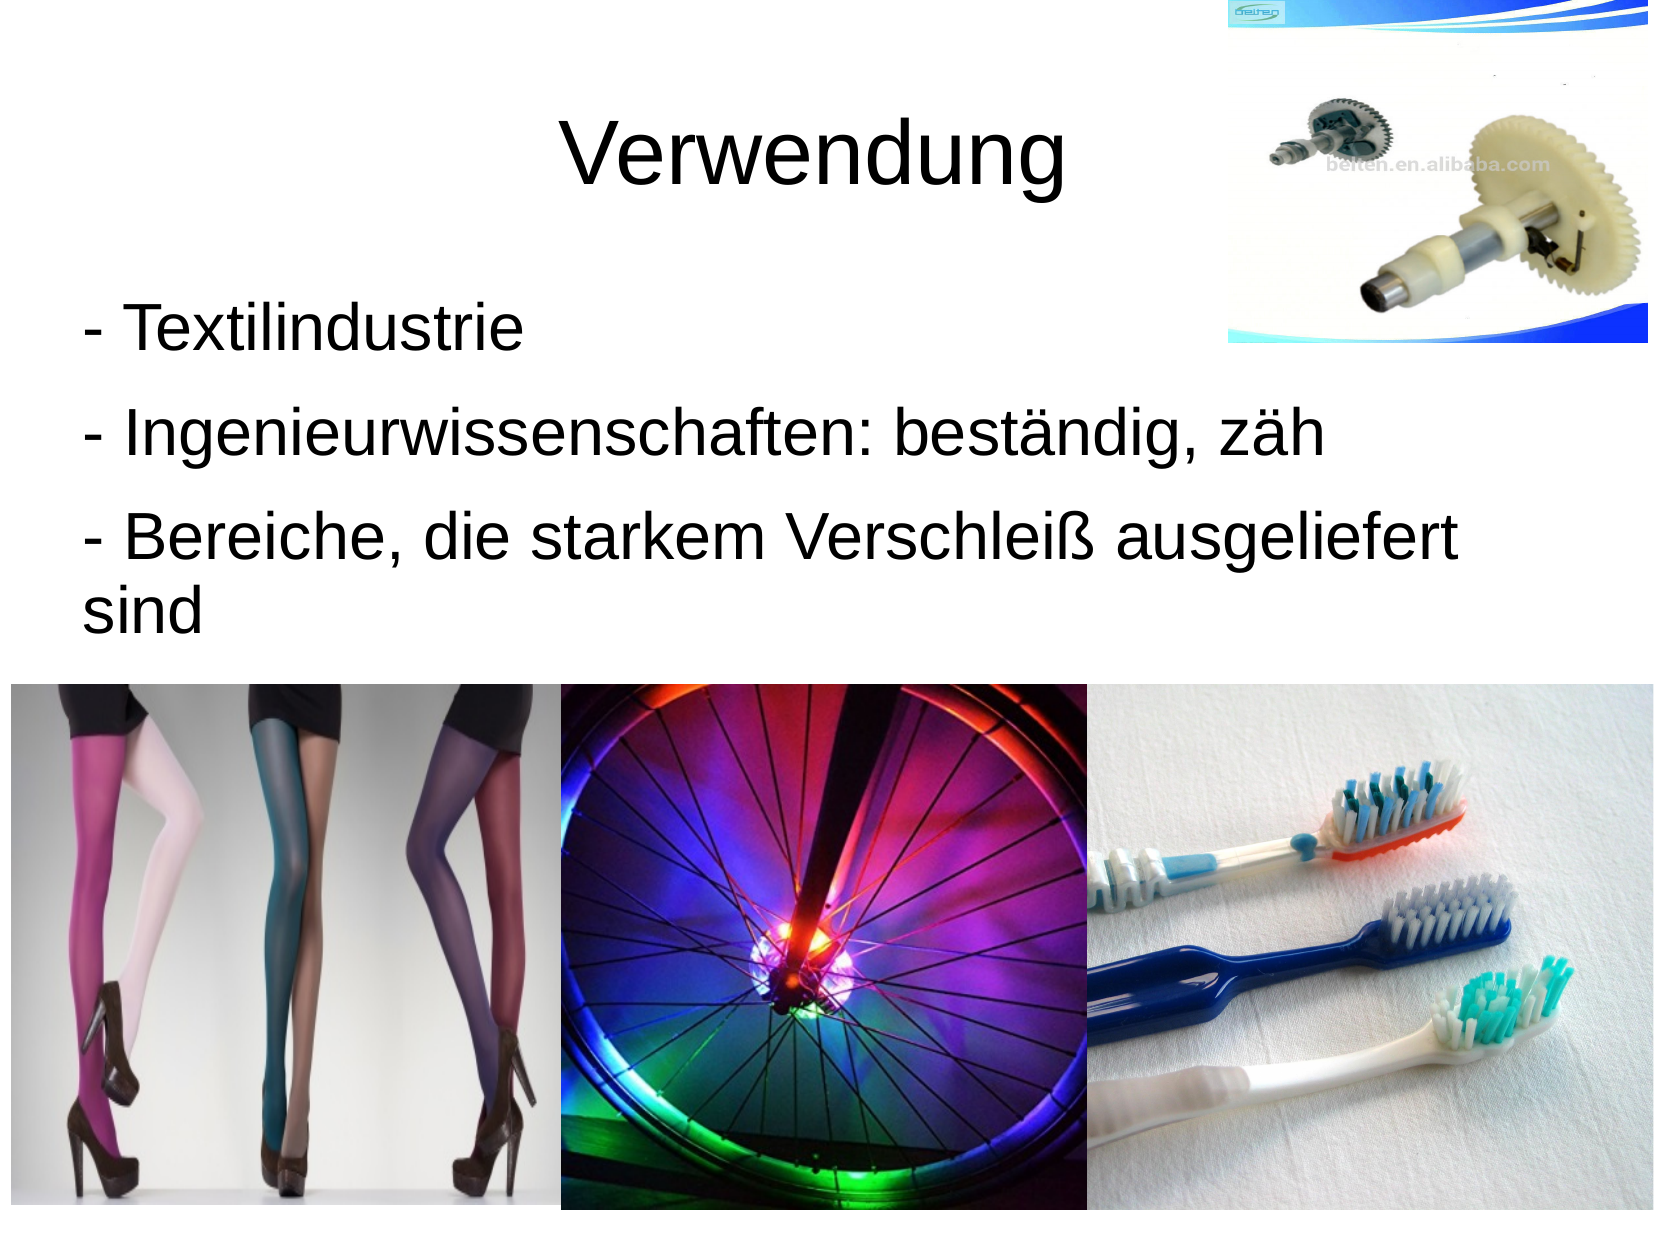

# Verwendung
- Textilindustrie
- Ingenieurwissenschaften: beständig, zäh
- Bereiche, die starkem Verschleiß ausgeliefert sind